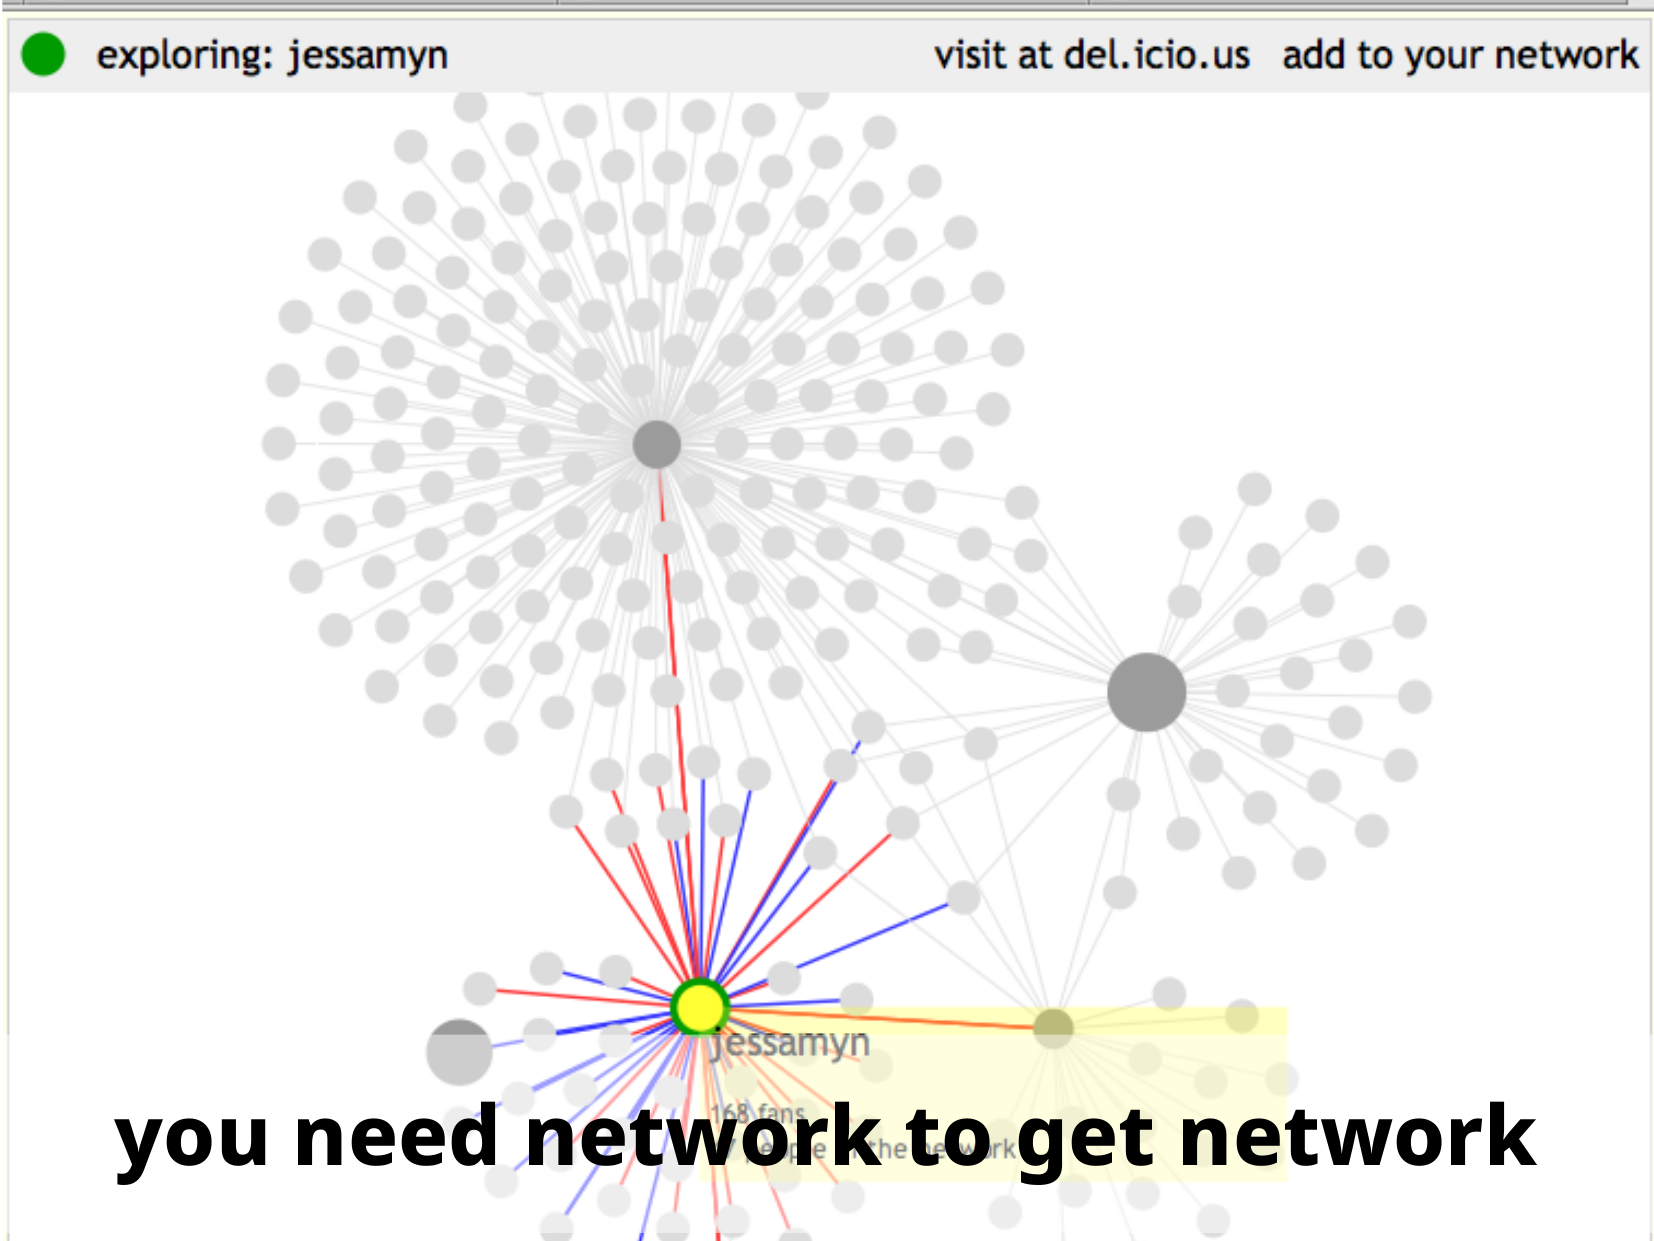

# you need network to get network